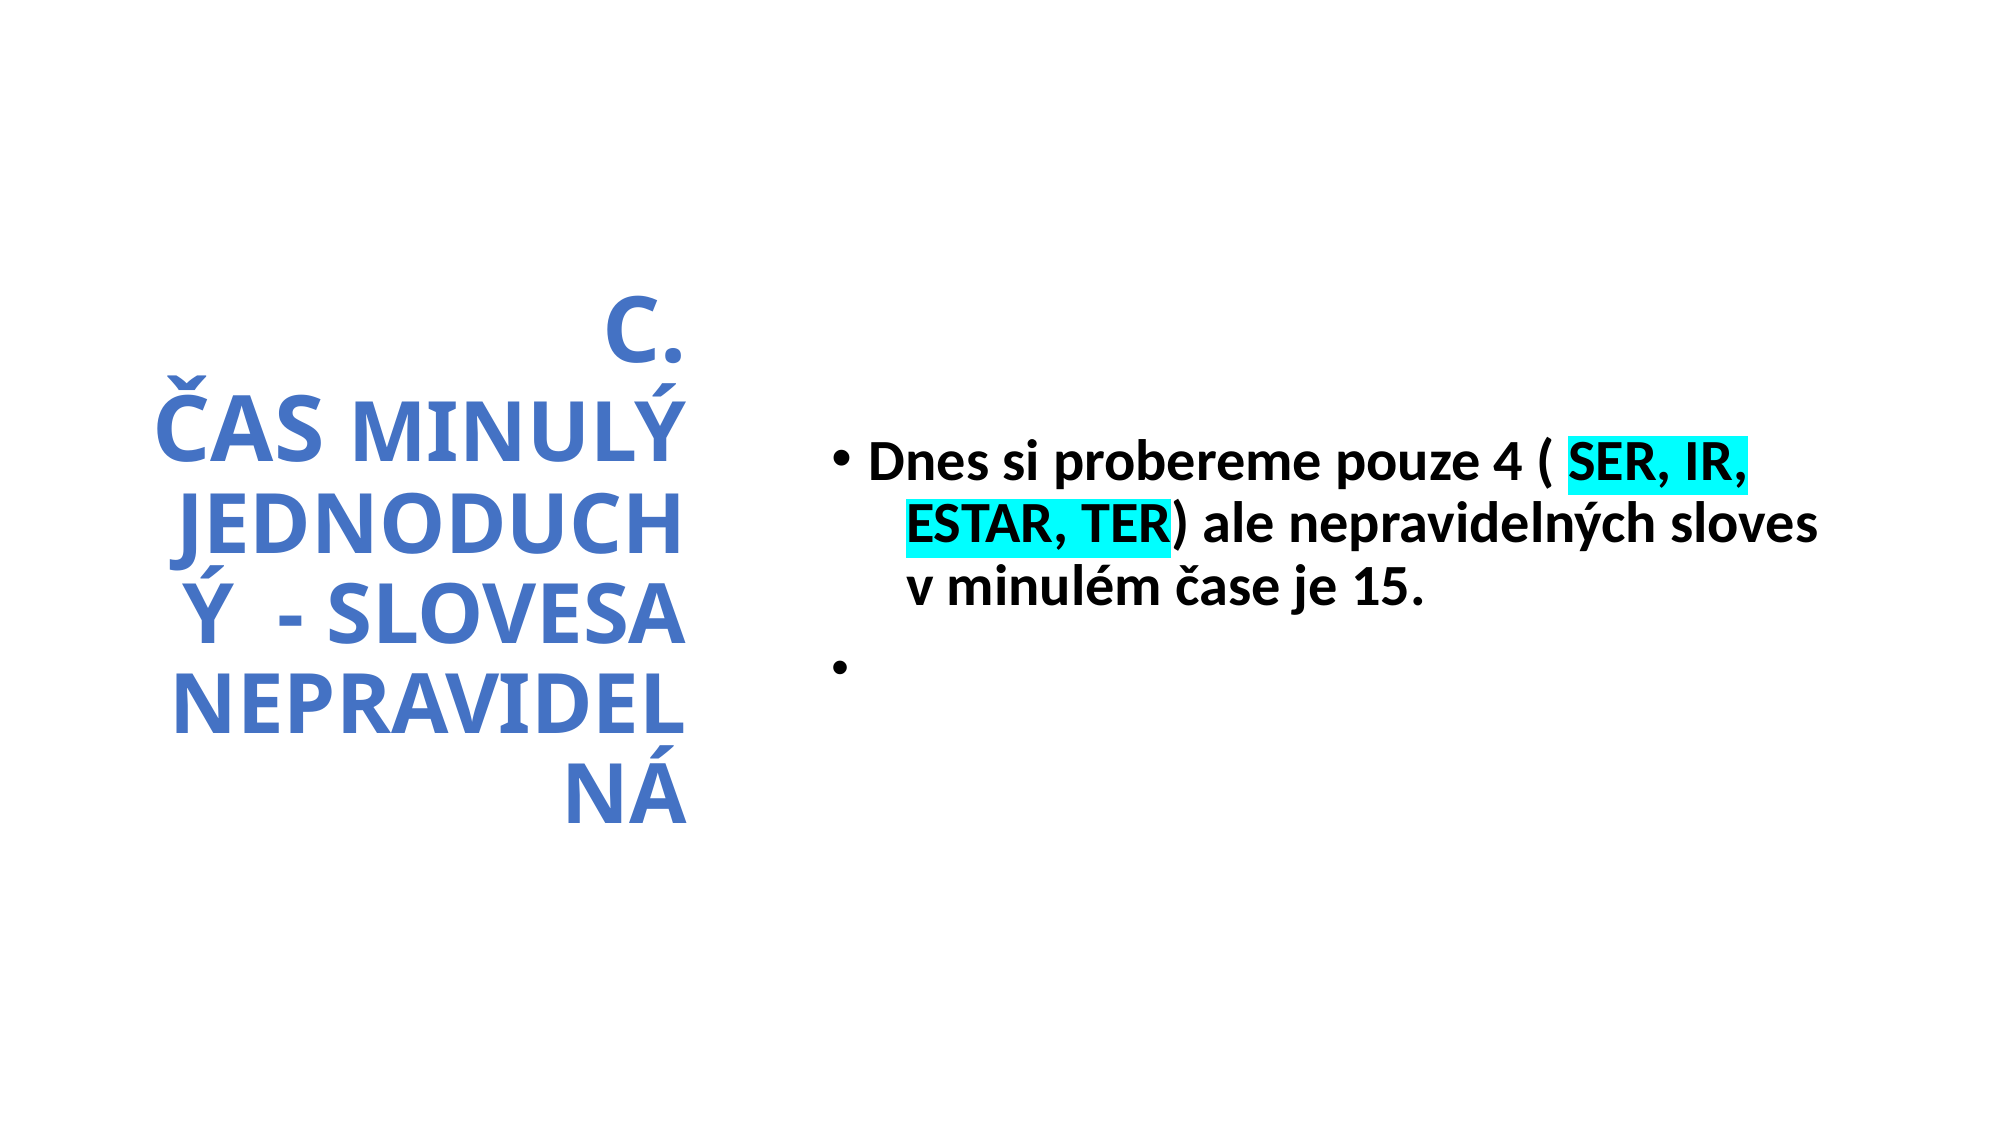

# C. ČAS MINULÝ JEDNODUCHÝ - SLOVESA NEPRAVIDELNÁ
Dnes si probereme pouze 4 ( SER, IR, ESTAR, TER) ale nepravidelných sloves v minulém čase je 15.